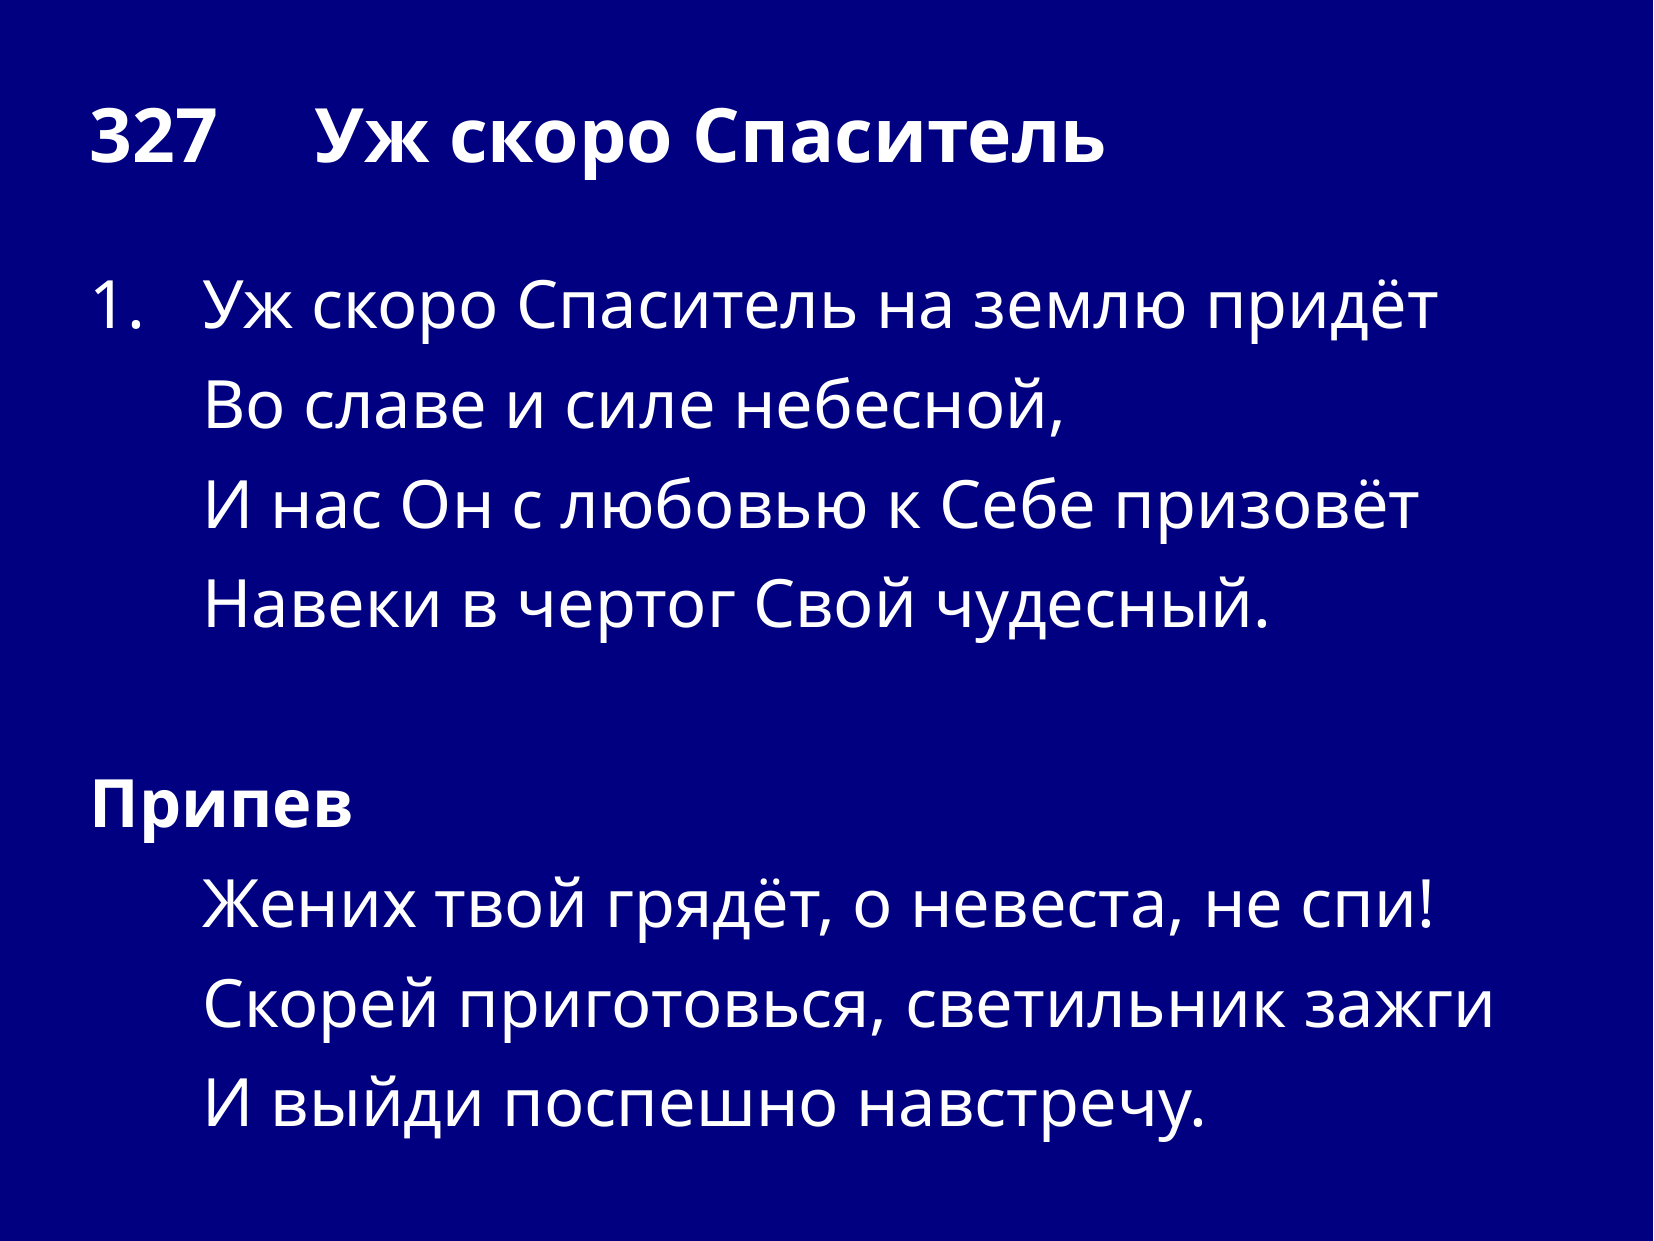

327	Уж скоро Спаситель
1.	Уж скоро Спаситель на землю придёт
	Во славе и силе небесной,
	И нас Он с любовью к Себе призовёт
	Навеки в чертог Свой чудесный.
Припев
	Жених твой грядёт, о невеста, не спи!
	Скорей приготовься, светильник зажги
	И выйди поспешно навстречу.